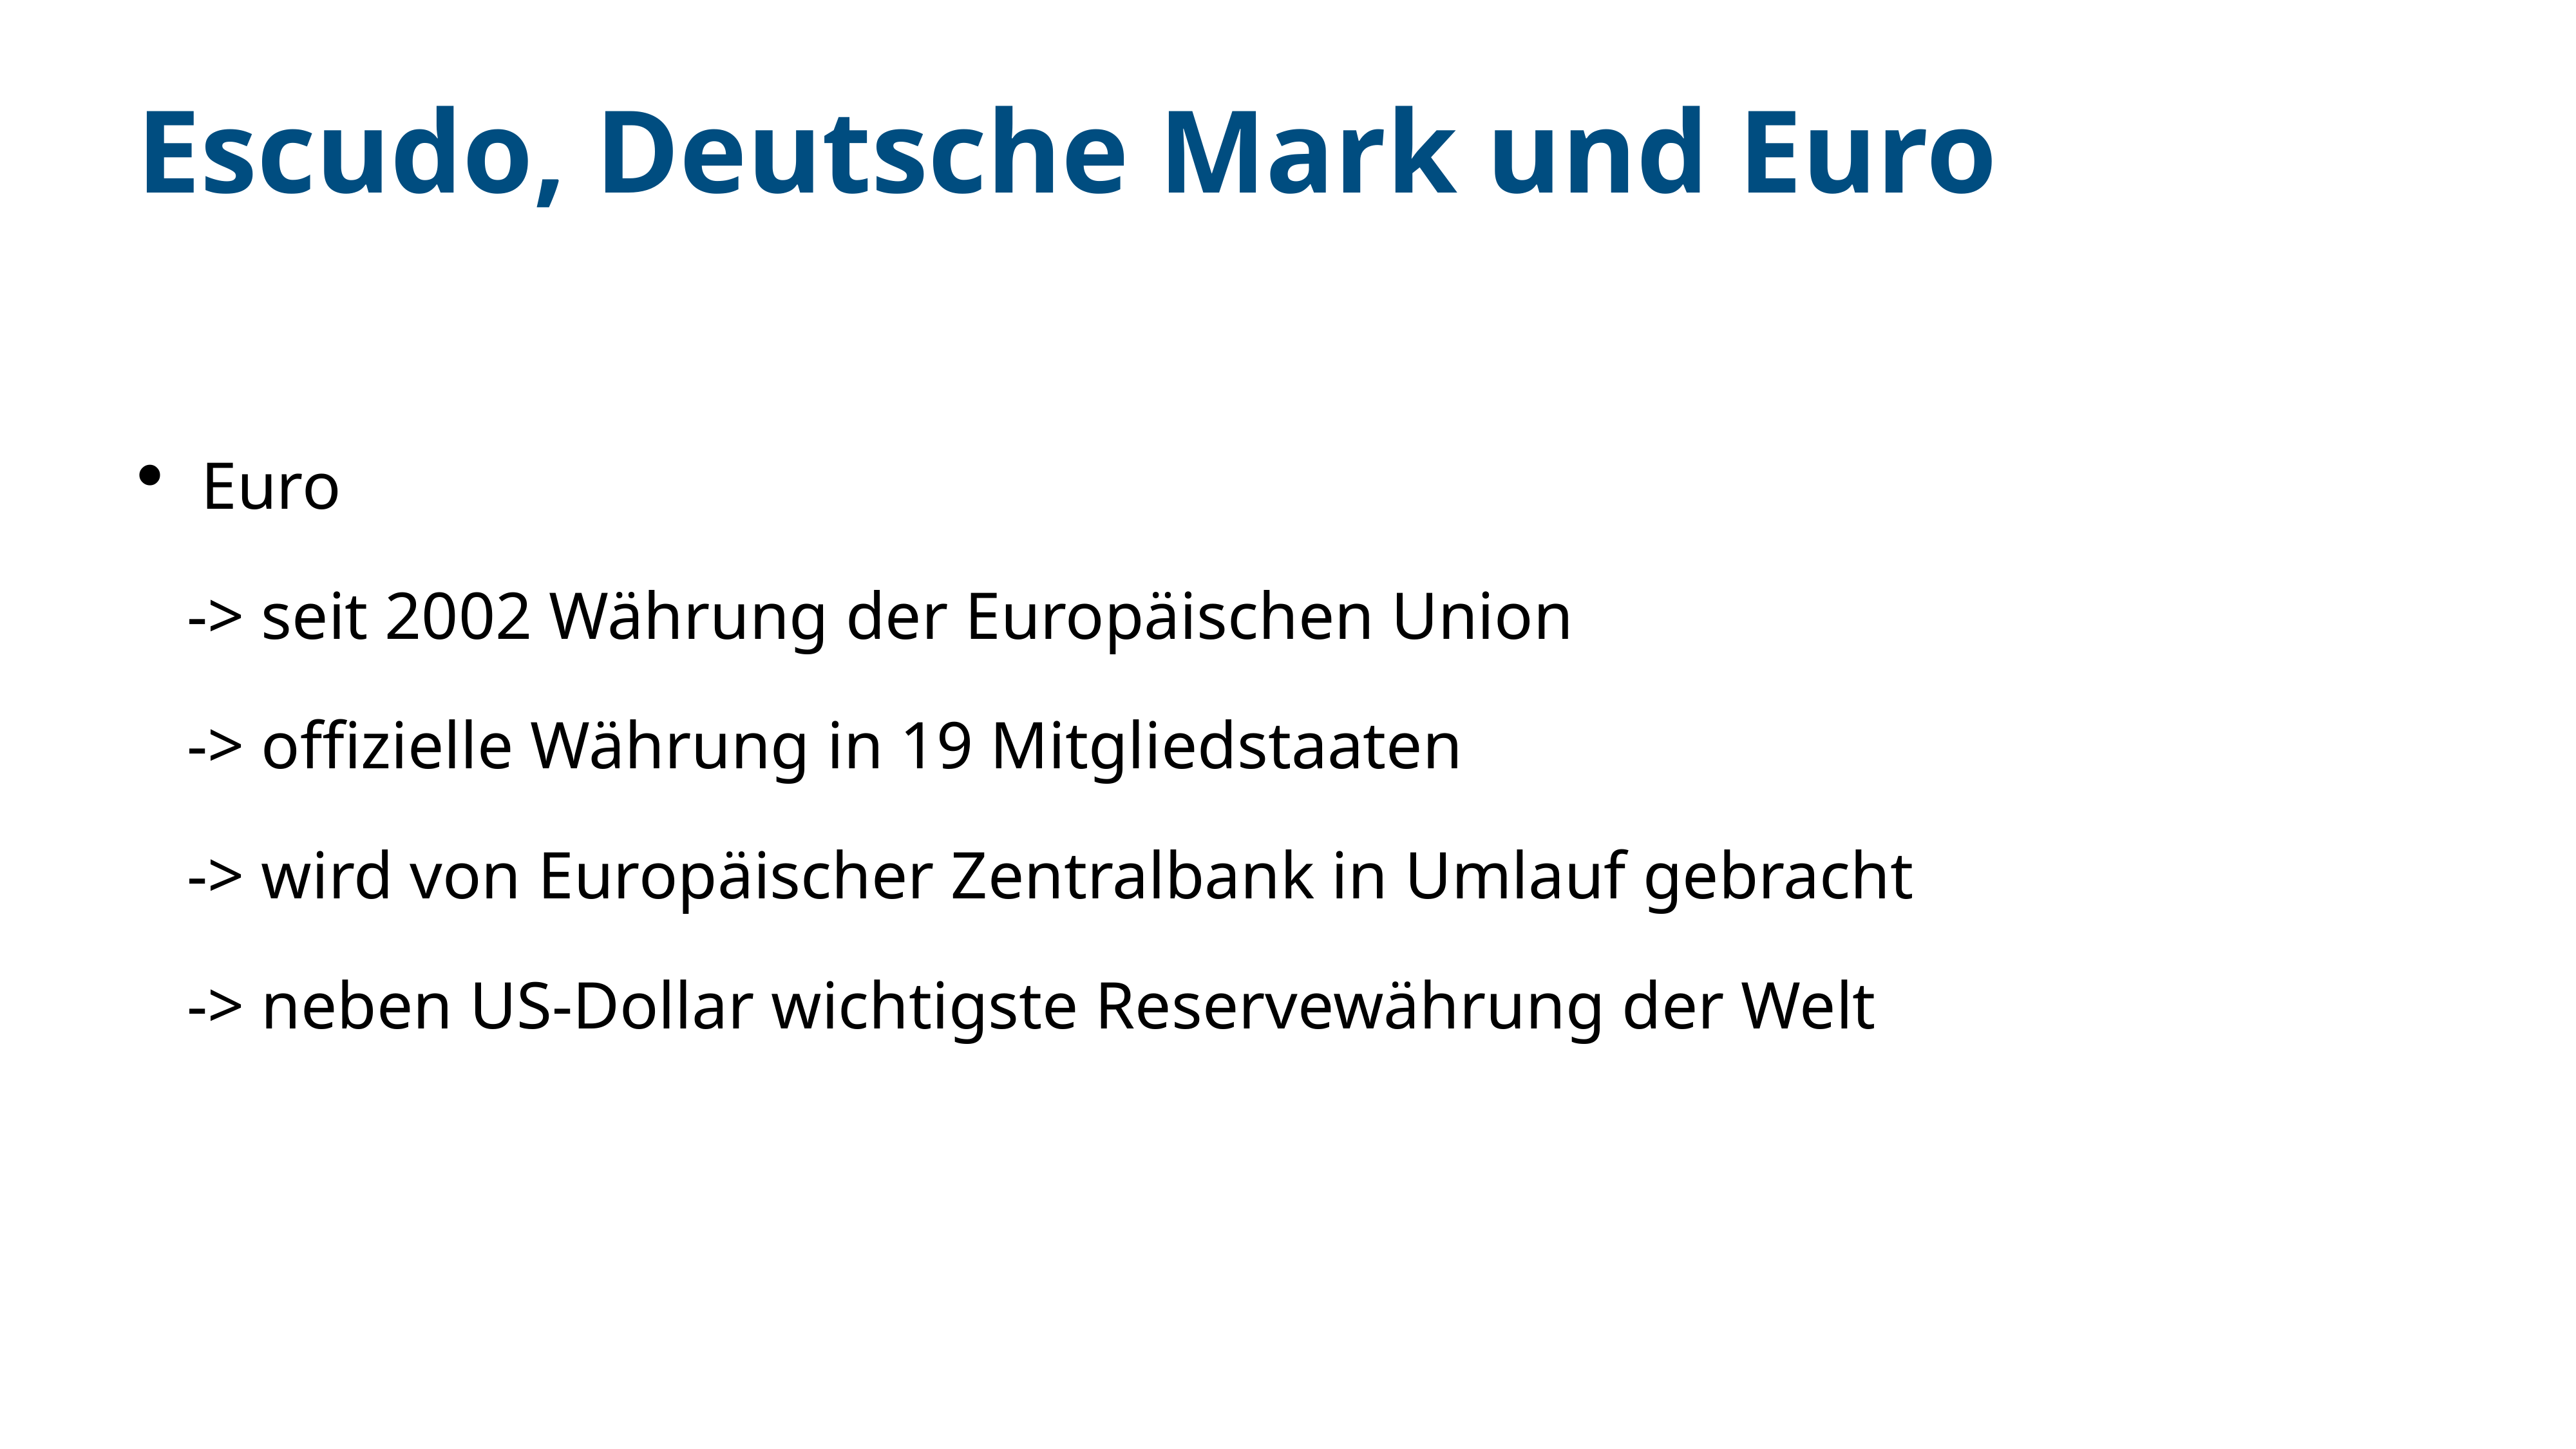

# Escudo, Deutsche Mark und Euro
Euro
 -> seit 2002 Währung der Europäischen Union
 -> offizielle Währung in 19 Mitgliedstaaten
 -> wird von Europäischer Zentralbank in Umlauf gebracht
 -> neben US-Dollar wichtigste Reservewährung der Welt